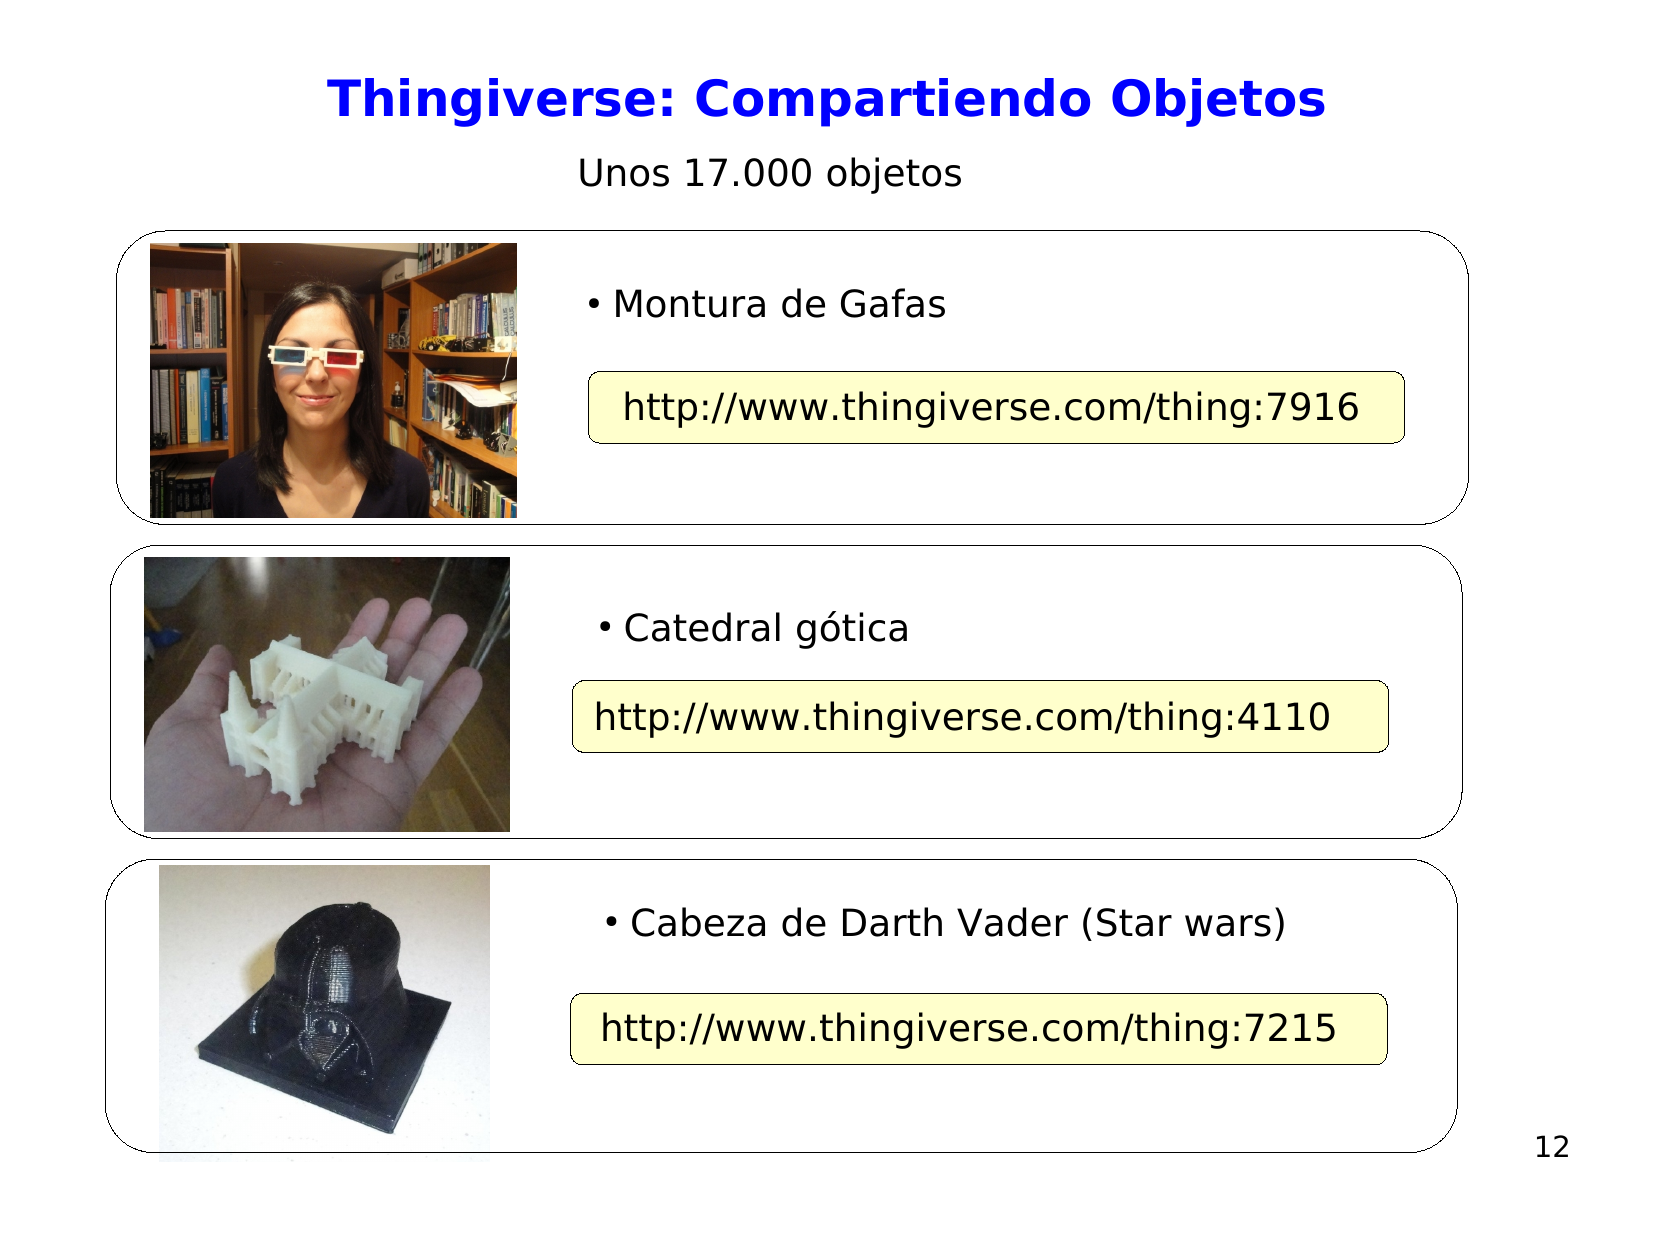

Thingiverse: Compartiendo Objetos
Unos 17.000 objetos
 Montura de Gafas
http://www.thingiverse.com/thing:7916
 Catedral gótica
http://www.thingiverse.com/thing:4110
 Cabeza de Darth Vader (Star wars)
http://www.thingiverse.com/thing:7215
12